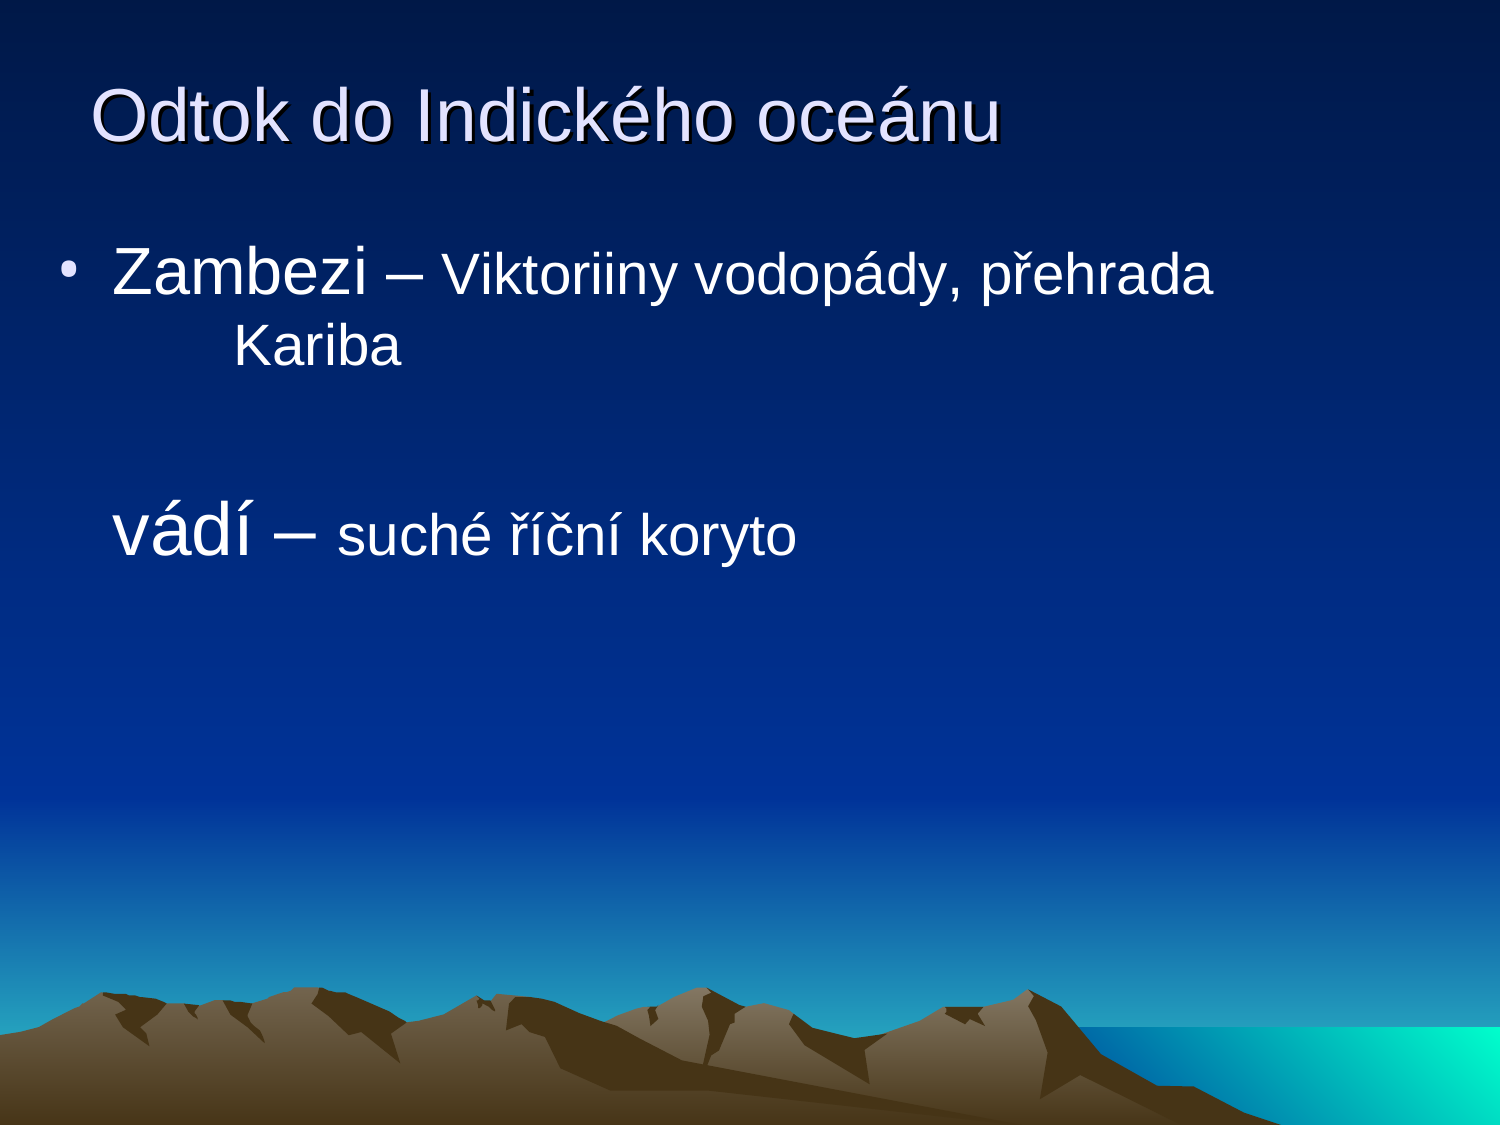

# Odtok do Indického oceánu
Zambezi – Viktoriiny vodopády, přehrada 			 Kariba
vádí – suché říční koryto